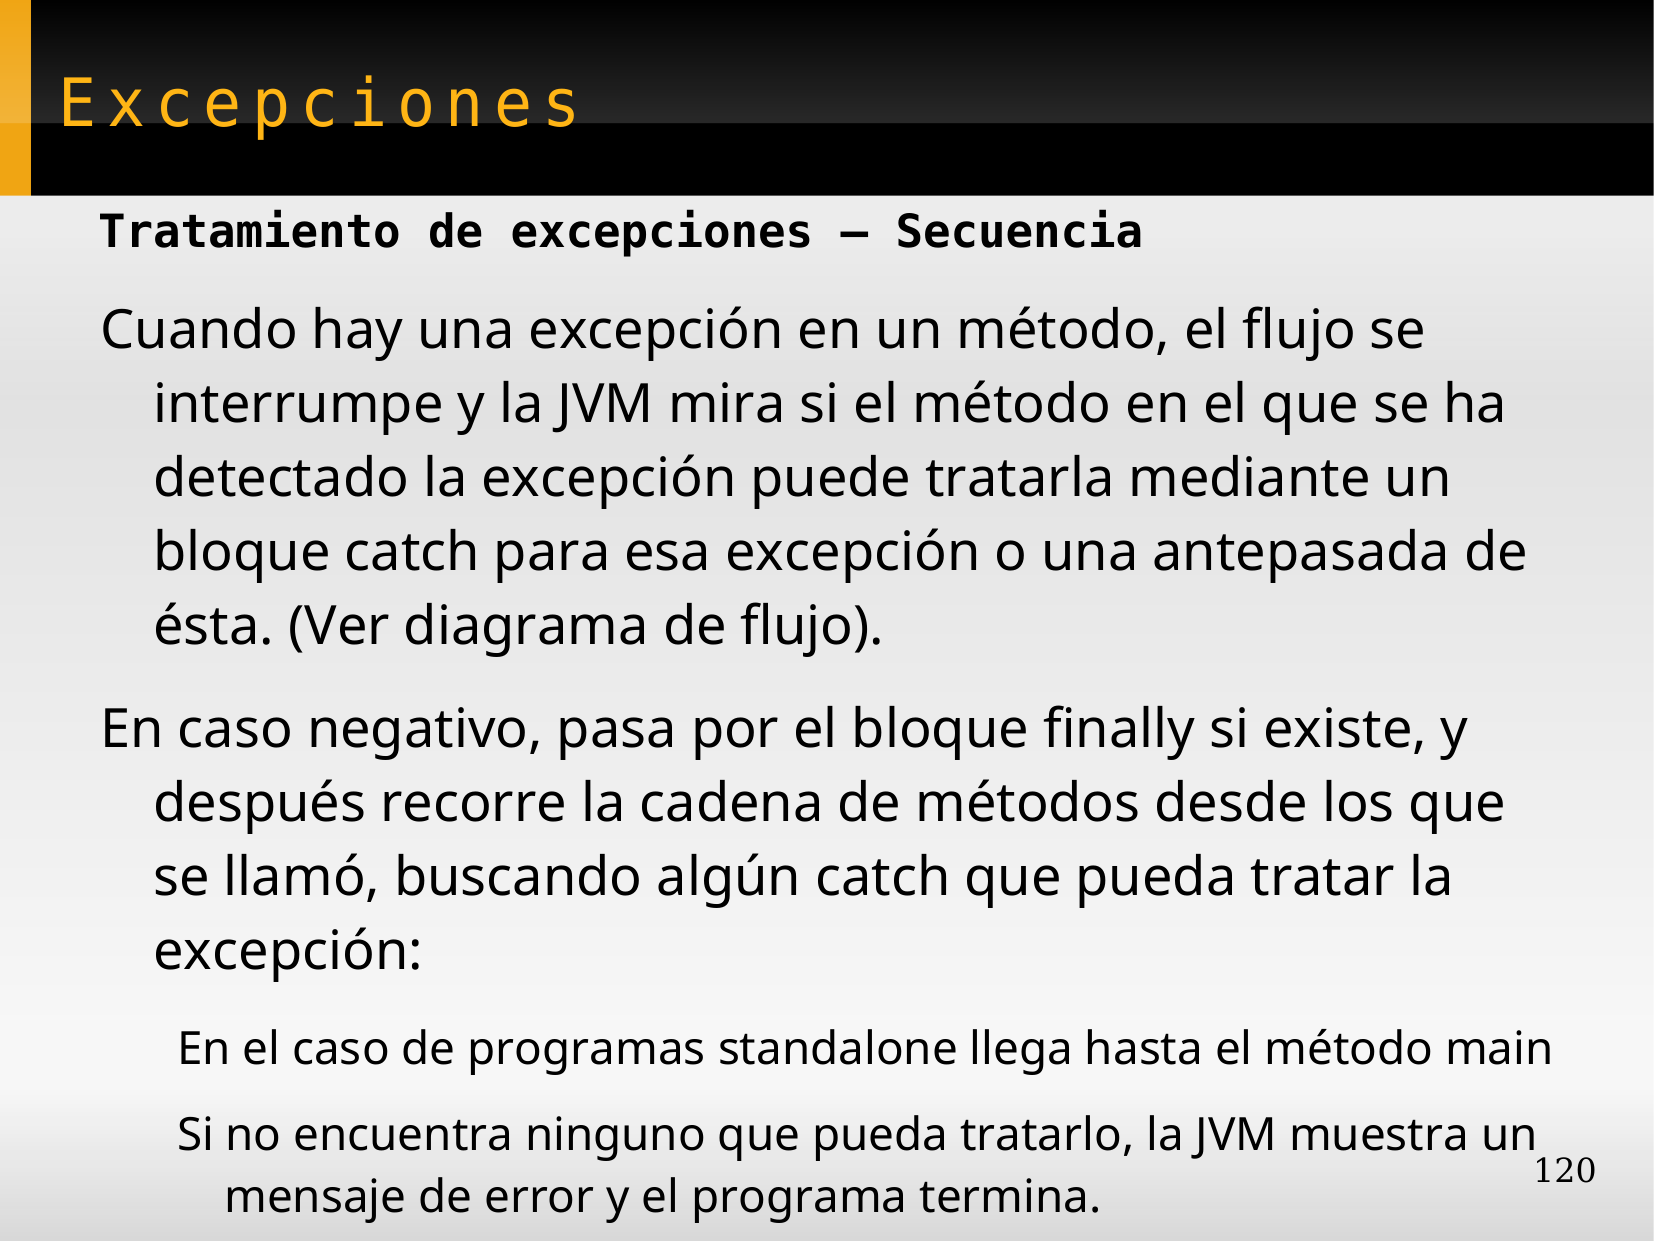

# Excepciones
Tratamiento de excepciones – Secuencia
Cuando hay una excepción en un método, el flujo se interrumpe y la JVM mira si el método en el que se ha detectado la excepción puede tratarla mediante un bloque catch para esa excepción o una antepasada de ésta. (Ver diagrama de flujo).
En caso negativo, pasa por el bloque finally si existe, y después recorre la cadena de métodos desde los que se llamó, buscando algún catch que pueda tratar la excepción:
En el caso de programas standalone llega hasta el método main
Si no encuentra ninguno que pueda tratarlo, la JVM muestra un mensaje de error y el programa termina.
120